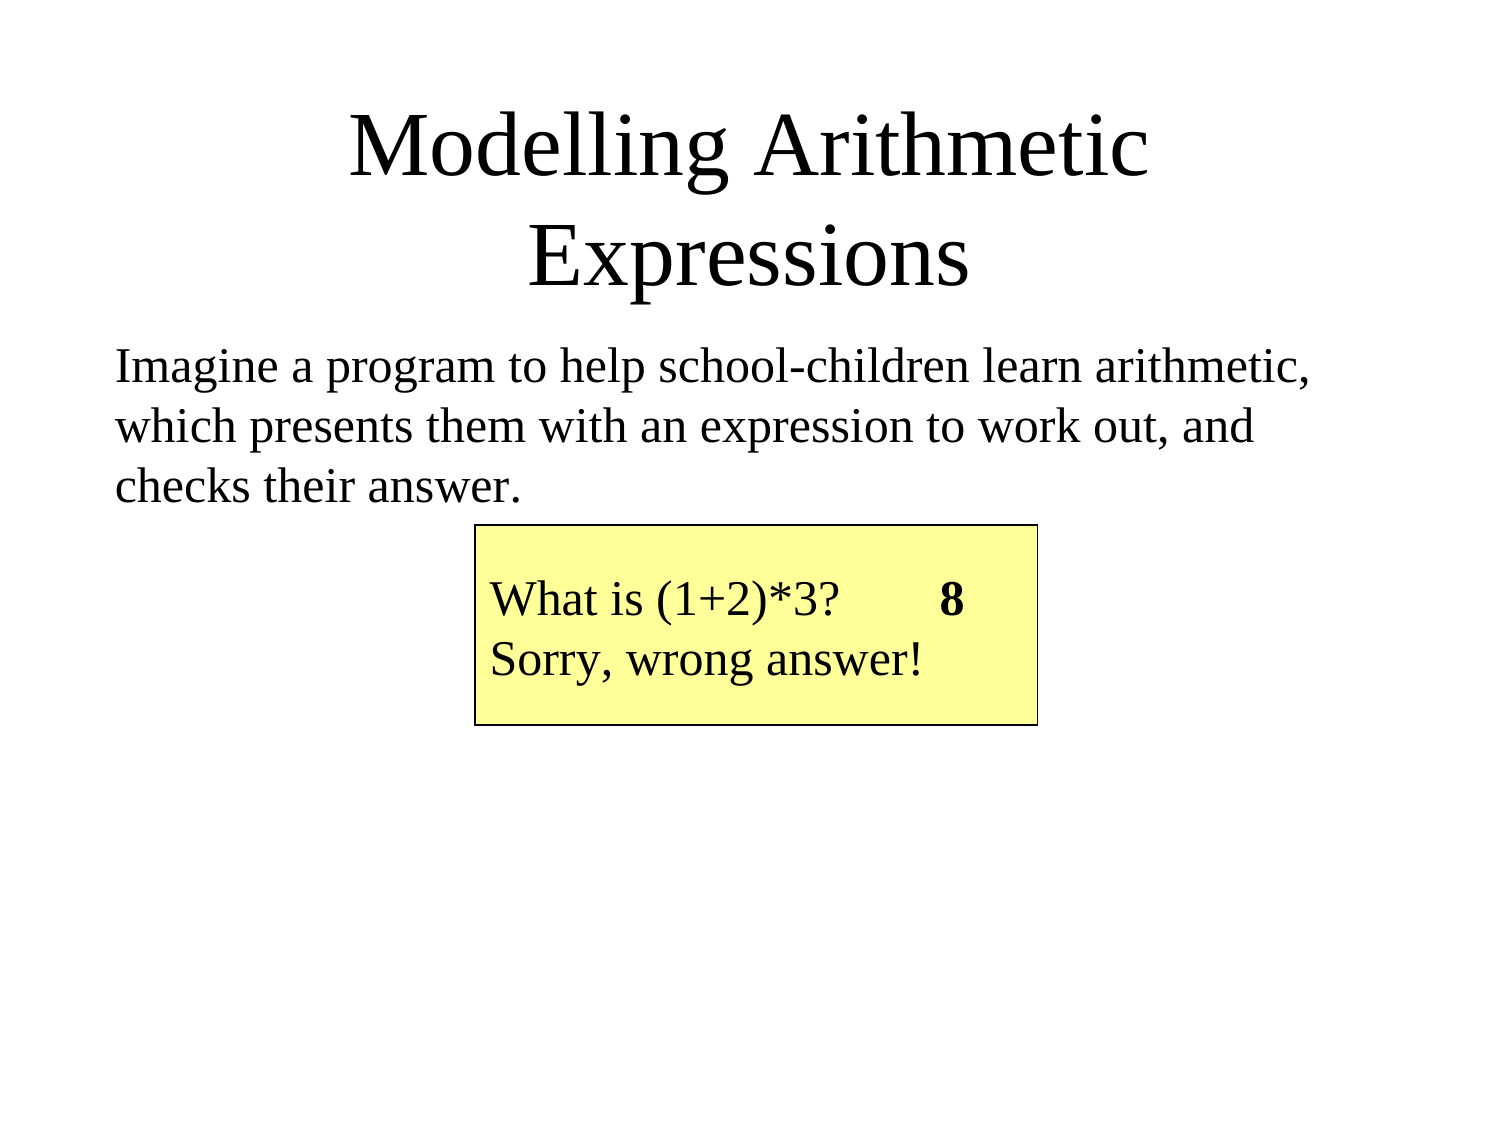

# Modelling Arithmetic Expressions
Imagine a program to help school-children learn arithmetic, which presents them with an expression to work out, and checks their answer.
What is (1+2)*3?	8
Sorry, wrong answer!